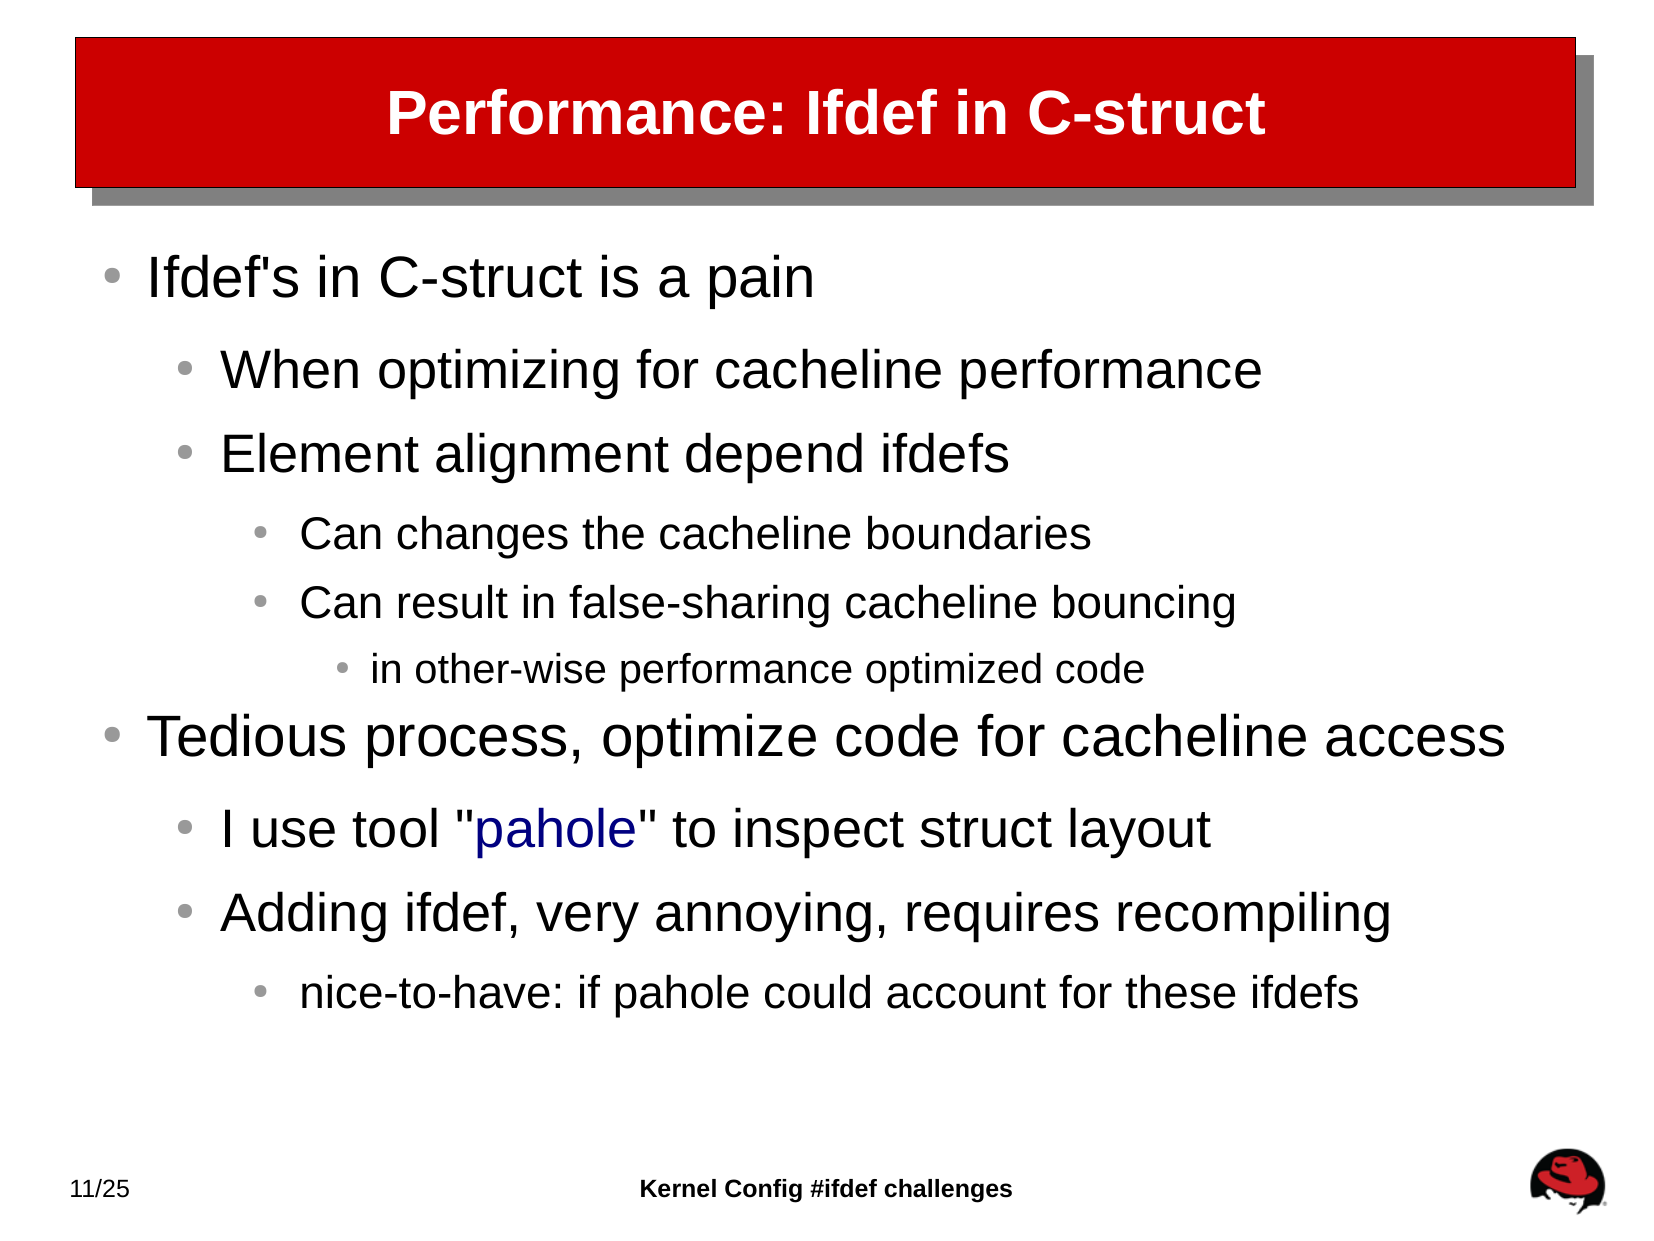

# Performance: Ifdef in C-struct
Ifdef's in C-struct is a pain
When optimizing for cacheline performance
Element alignment depend ifdefs
Can changes the cacheline boundaries
Can result in false-sharing cacheline bouncing
in other-wise performance optimized code
Tedious process, optimize code for cacheline access
I use tool "pahole" to inspect struct layout
Adding ifdef, very annoying, requires recompiling
nice-to-have: if pahole could account for these ifdefs